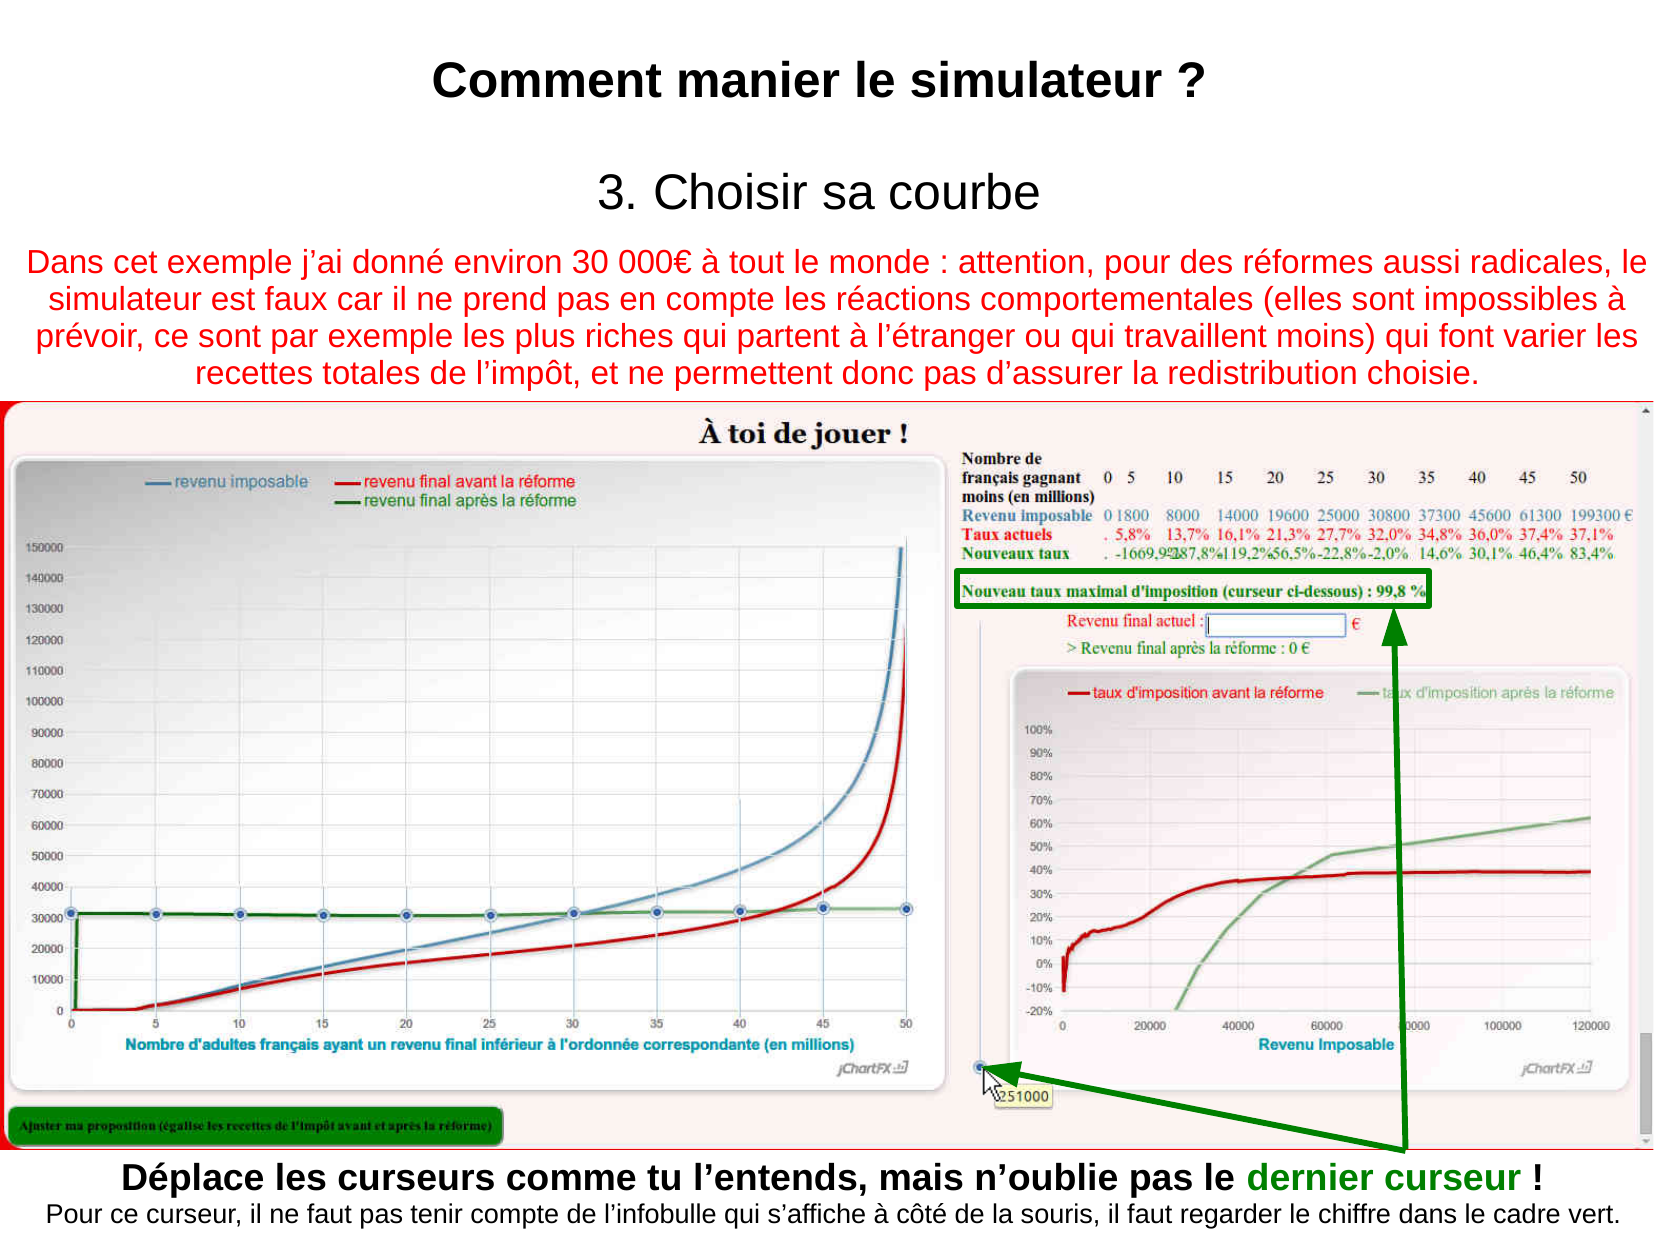

Comment manier le simulateur ?
3. Choisir sa courbe
Dans cet exemple j’ai donné environ 30 000€ à tout le monde : attention, pour des réformes aussi radicales, le simulateur est faux car il ne prend pas en compte les réactions comportementales (elles sont impossibles à prévoir, ce sont par exemple les plus riches qui partent à l’étranger ou qui travaillent moins) qui font varier les recettes totales de l’impôt, et ne permettent donc pas d’assurer la redistribution choisie.
Déplace les curseurs comme tu l’entends, mais n’oublie pas le dernier curseur !
Pour ce curseur, il ne faut pas tenir compte de l’infobulle qui s’affiche à côté de la souris, il faut regarder le chiffre dans le cadre vert.